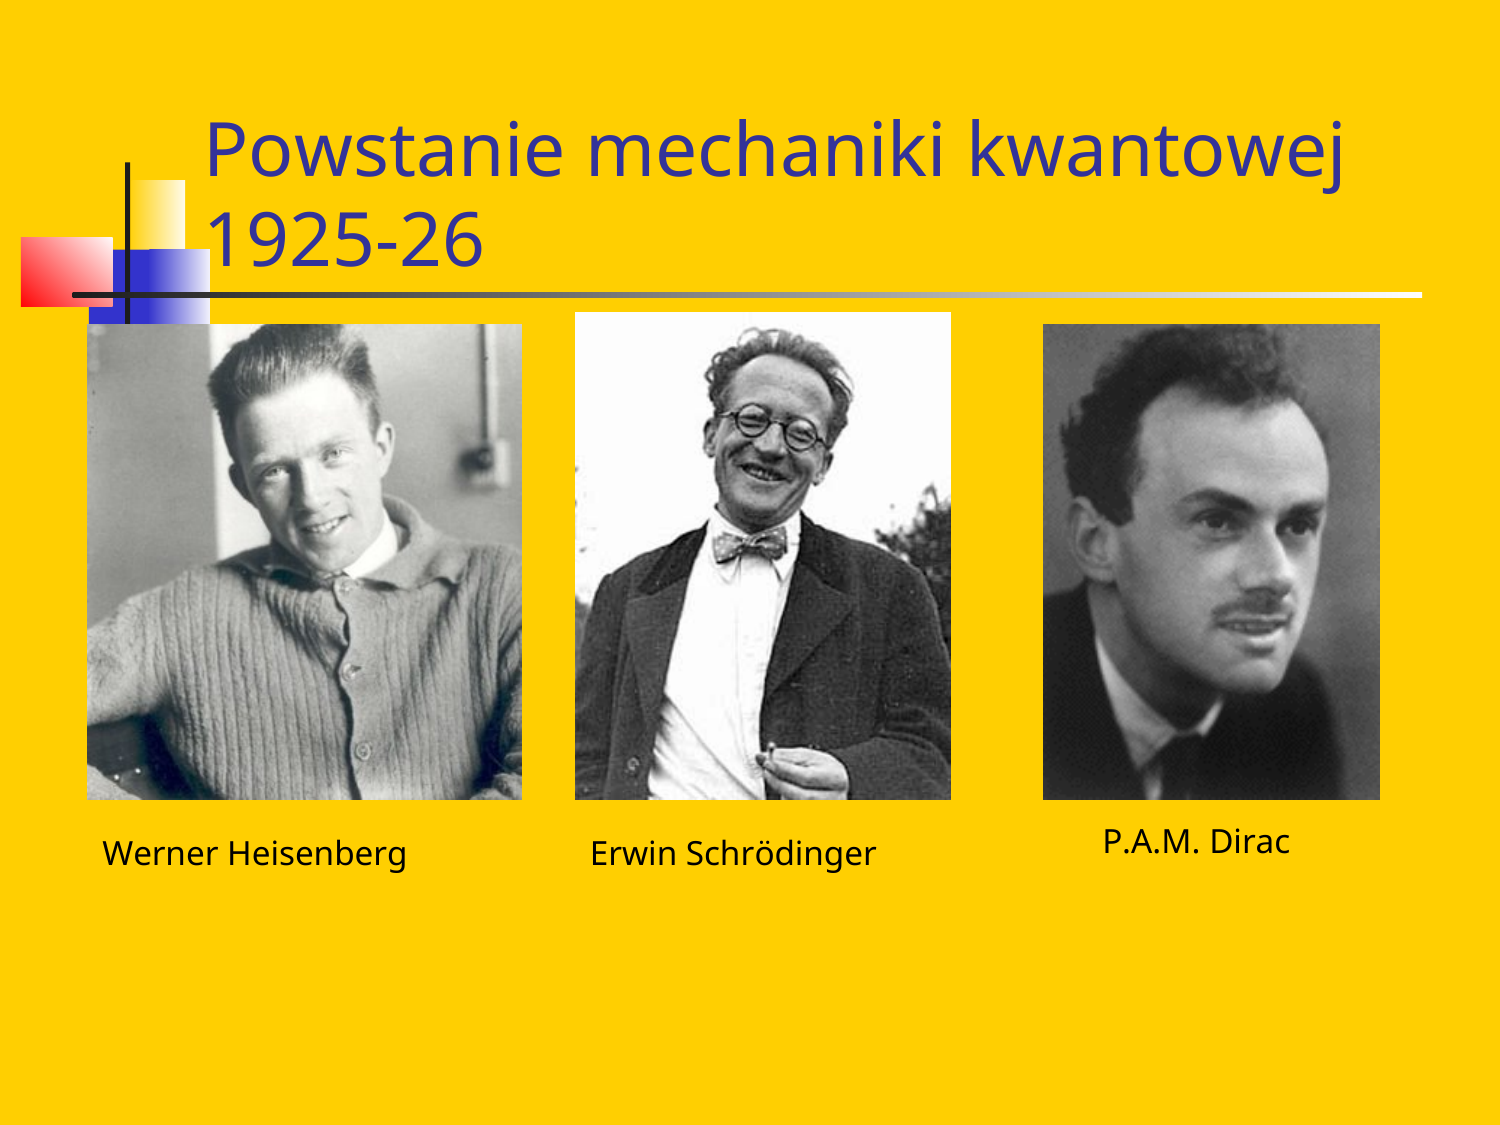

# Powstanie mechaniki kwantowej 1925-26
P.A.M. Dirac
Werner Heisenberg
Erwin Schrödinger